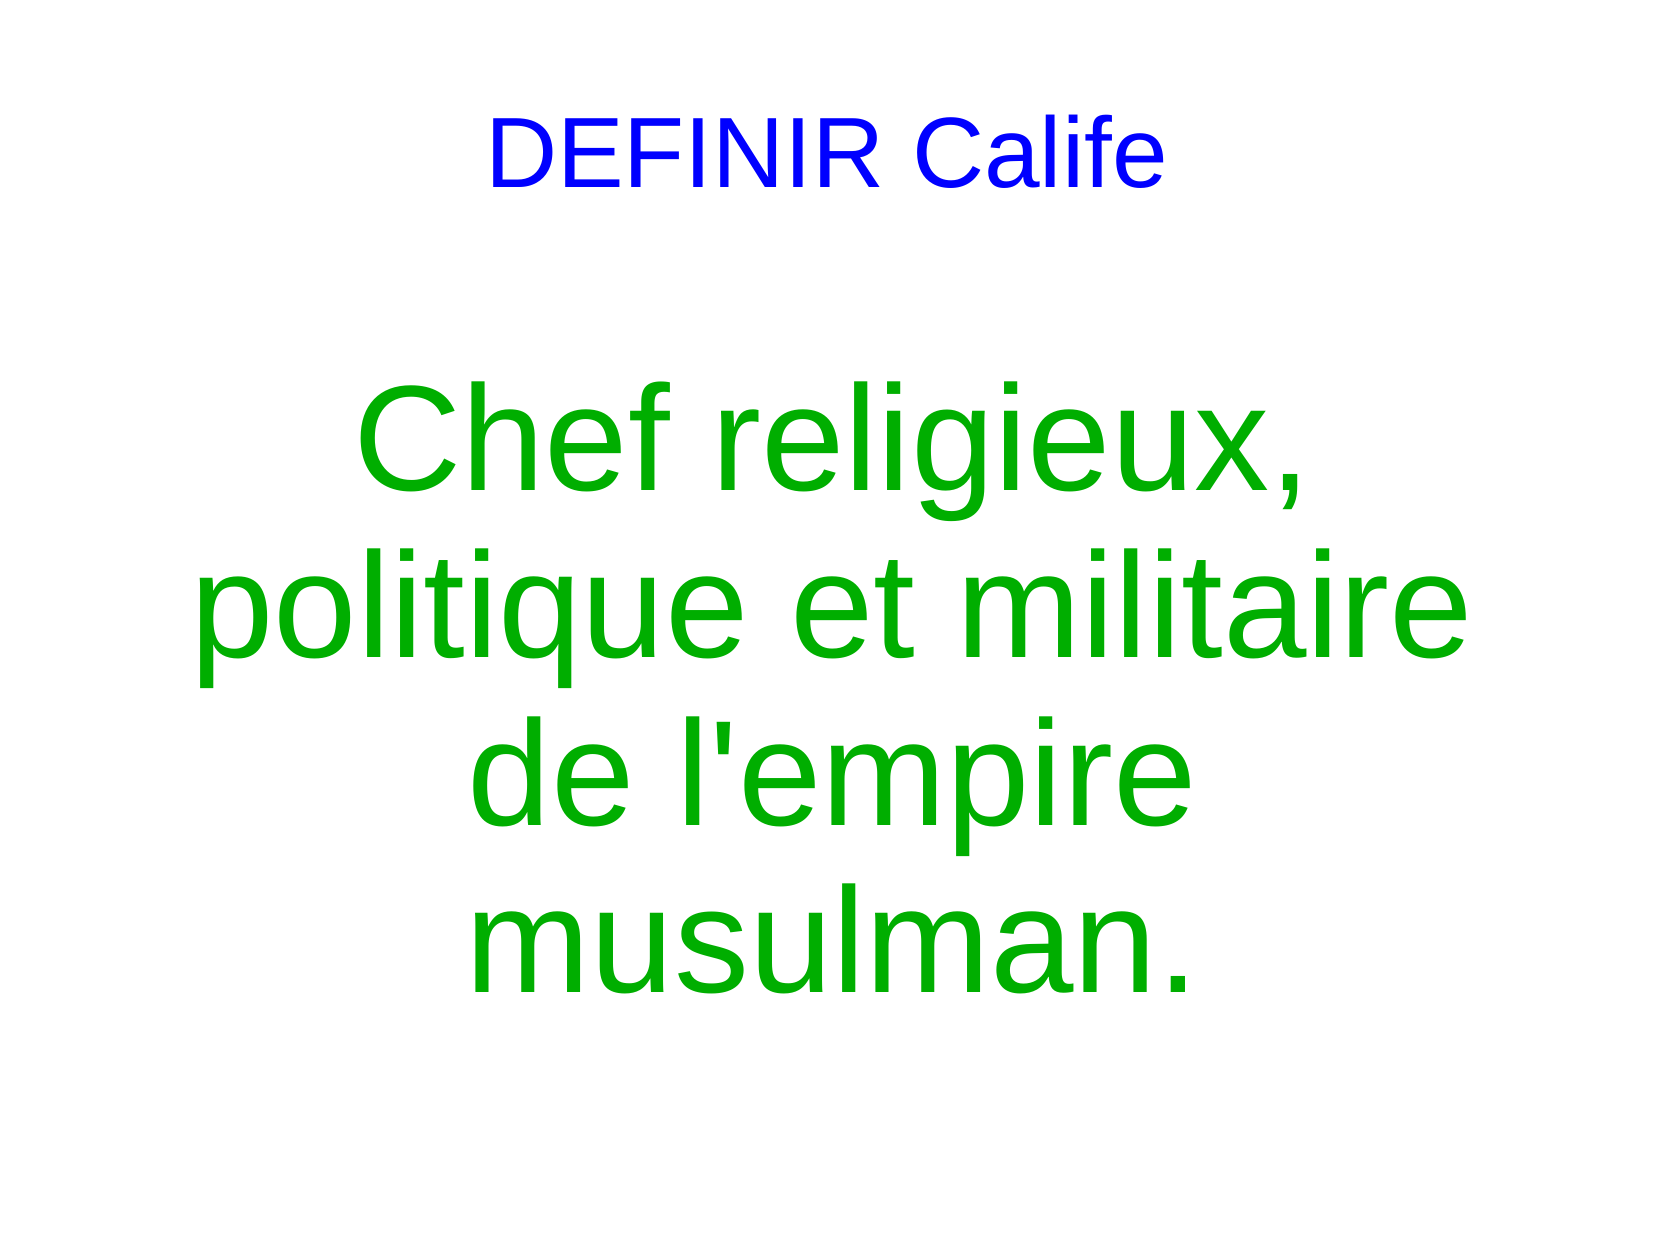

# DEFINIR Calife
Chef religieux, politique et militaire de l'empire musulman.